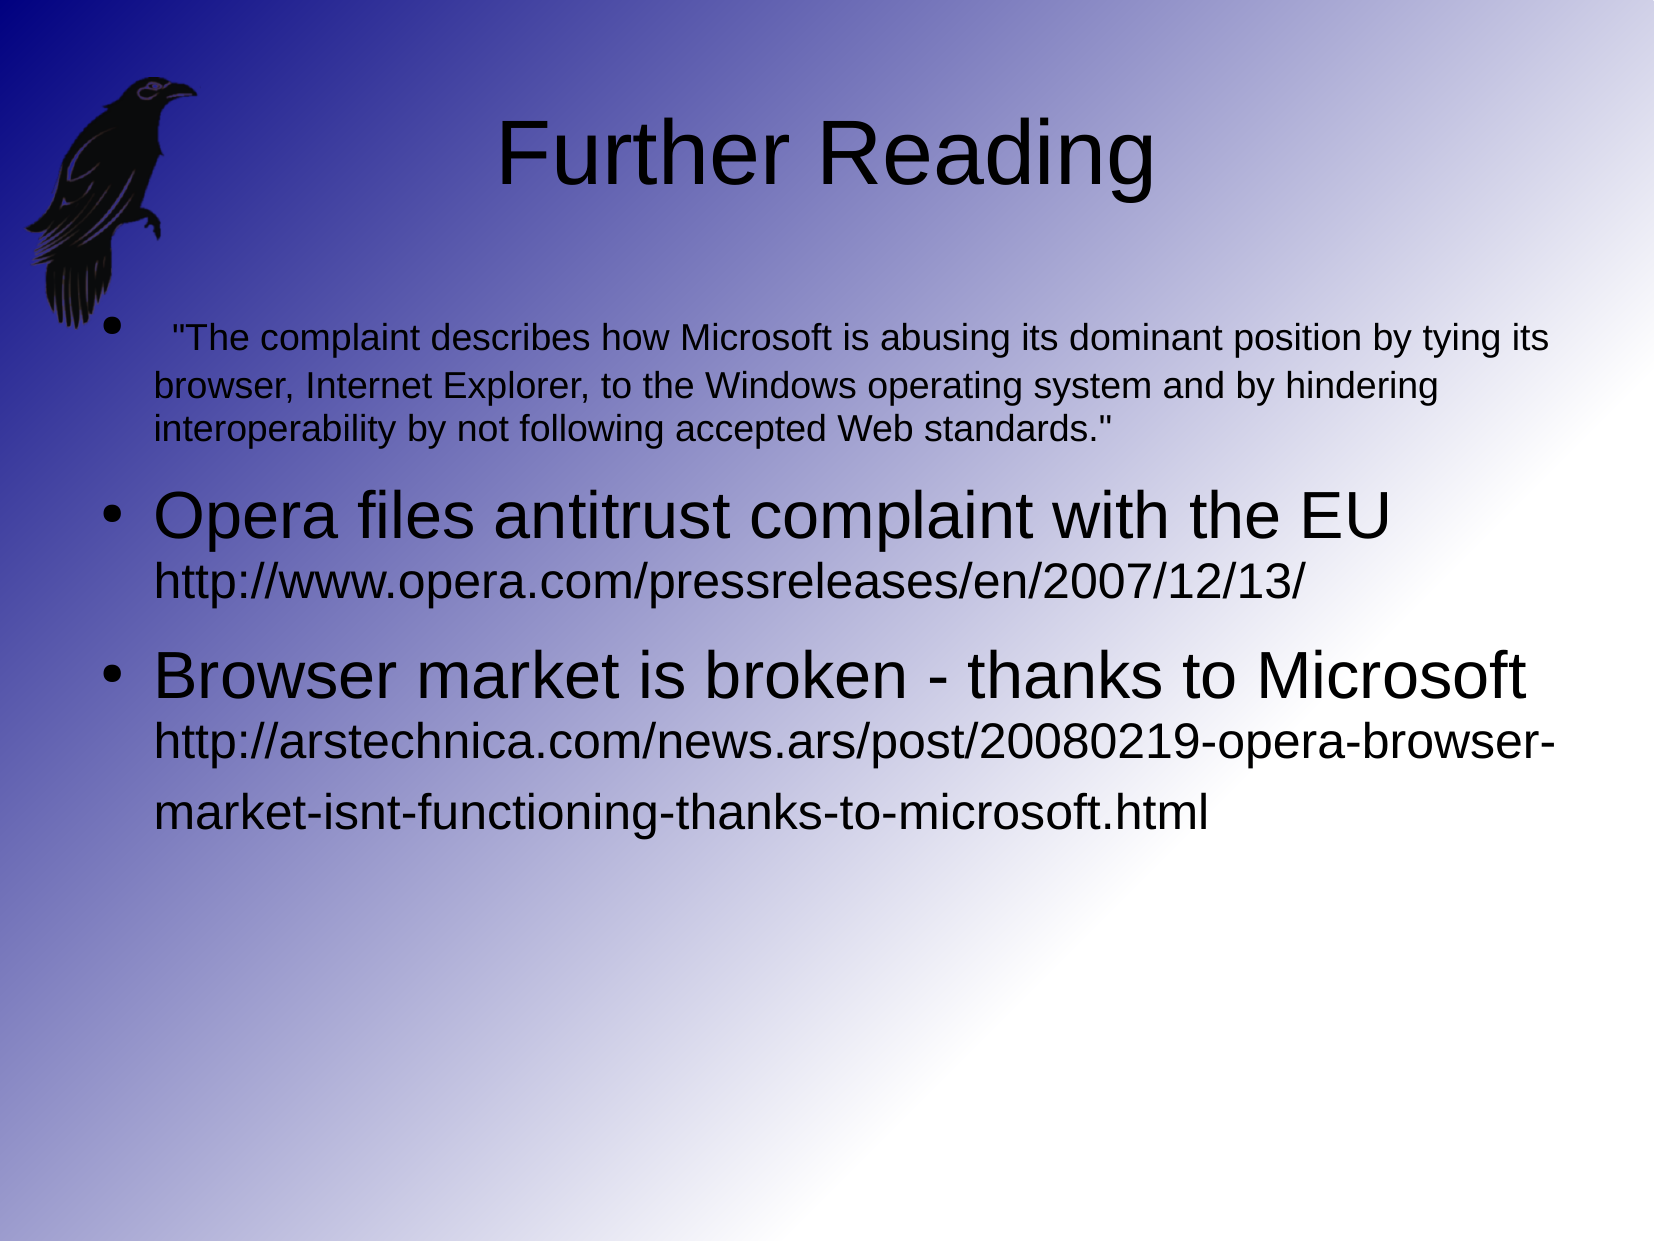

# Further Reading
 "The complaint describes how Microsoft is abusing its dominant position by tying its browser, Internet Explorer, to the Windows operating system and by hindering interoperability by not following accepted Web standards."
Opera files antitrust complaint with the EU
http://www.opera.com/pressreleases/en/2007/12/13/
Browser market is broken - thanks to Microsoft
http://arstechnica.com/news.ars/post/20080219-opera-browser-market-isnt-functioning-thanks-to-microsoft.html